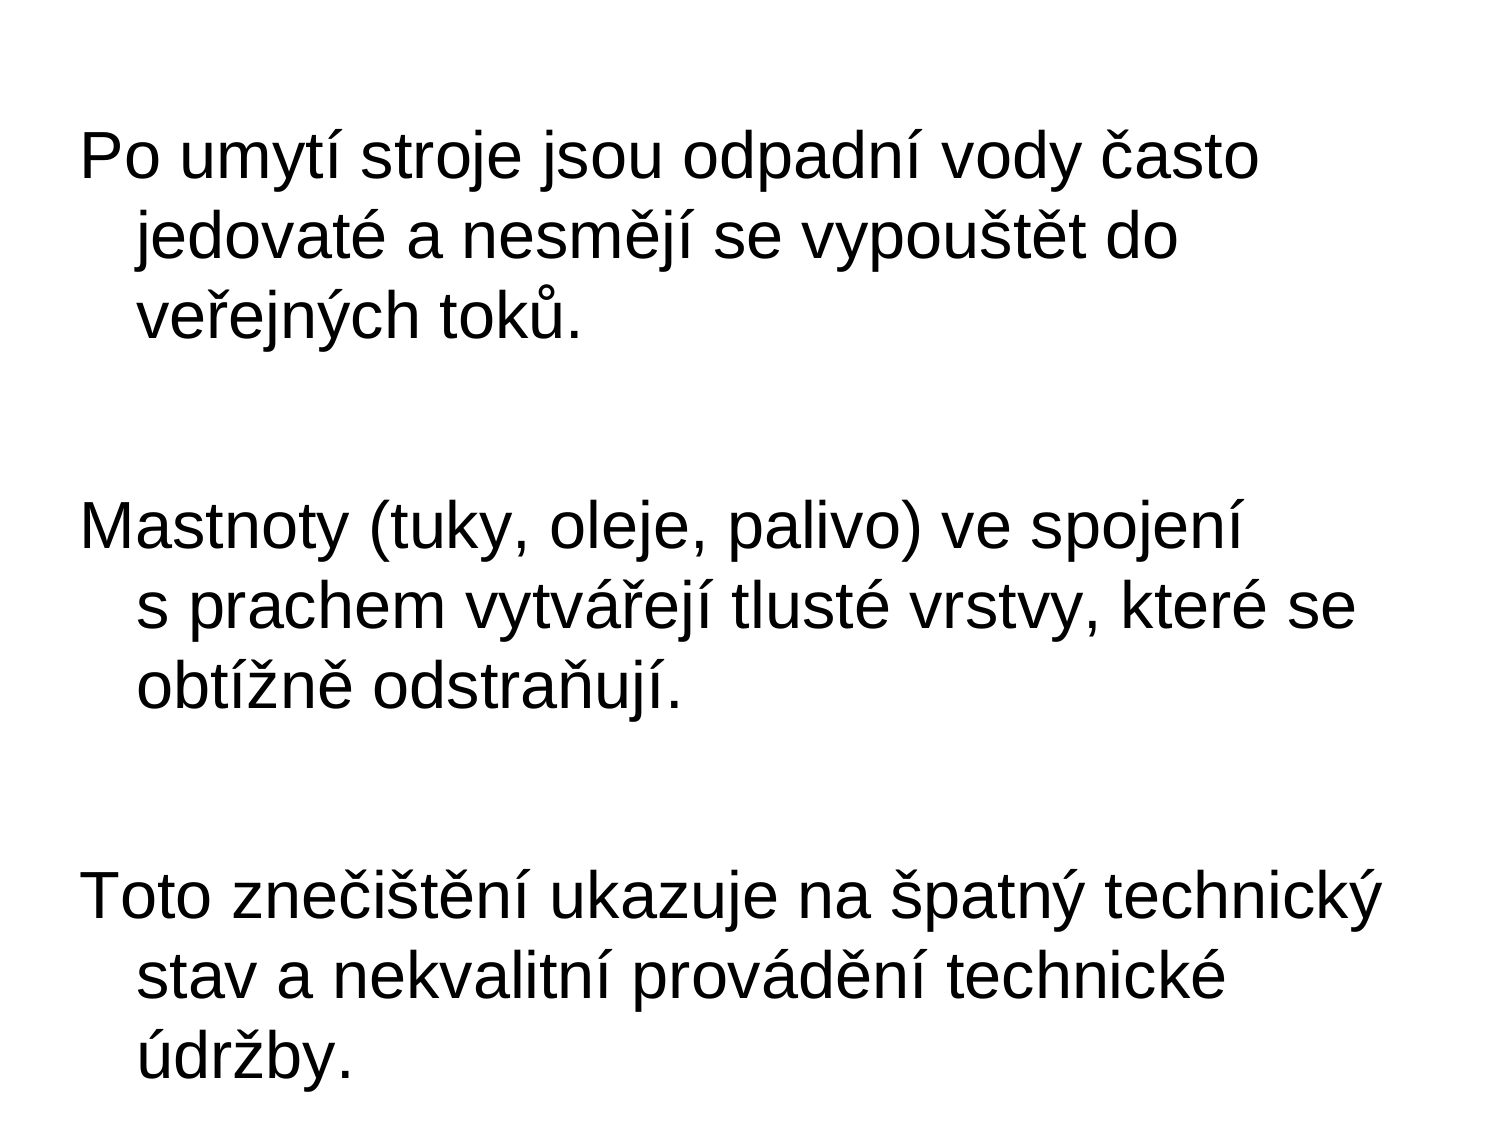

# Po umytí stroje jsou odpadní vody často jedovaté a nesmějí se vypouštět do veřejných toků.
Mastnoty (tuky, oleje, palivo) ve spojení s prachem vytvářejí tlusté vrstvy, které se obtížně odstraňují.
Toto znečištění ukazuje na špatný technický stav a nekvalitní provádění technické údržby.